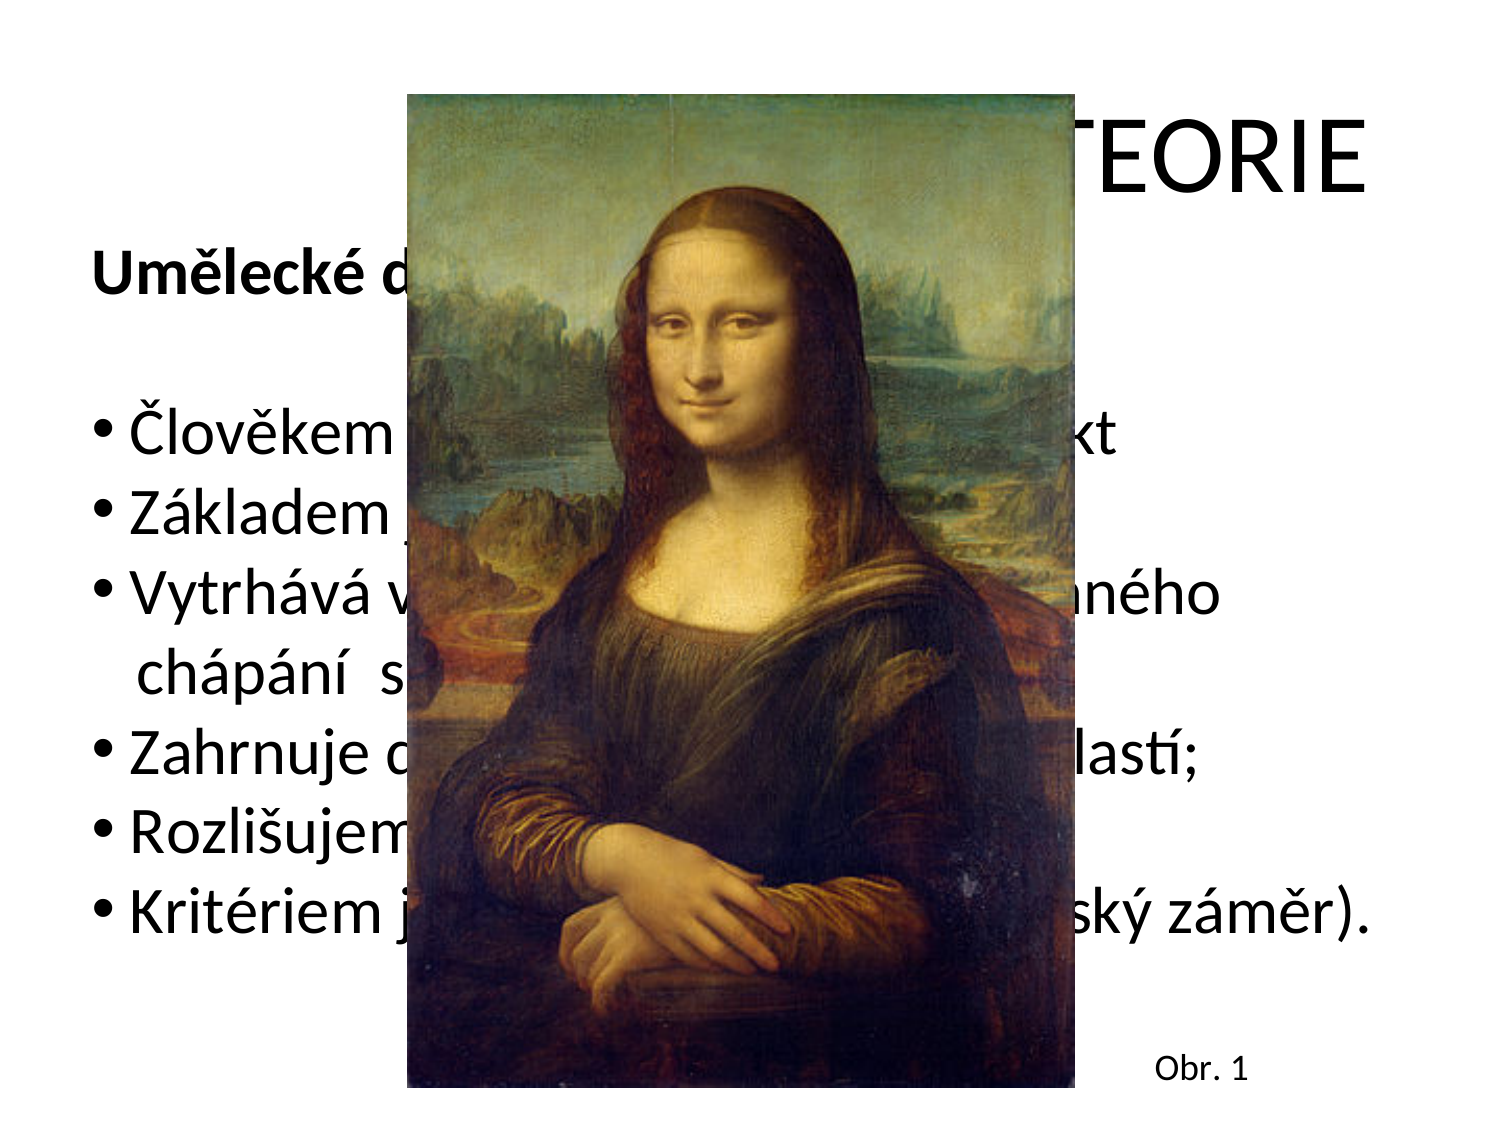

# TROCHA TEORIE
Umělecké dílo
 Člověkem záměrně vytvořený objekt
 Základem je estetická funkce;
 Vytrhává vnímatele z automatizovaného
 chápání skutečnosti;
 Zahrnuje díla všech uměleckých oblastí;
 Rozlišujeme dle smyslu vnímání;
 Kritériem je jeho záměrnost (autorský záměr).
Obr. 1